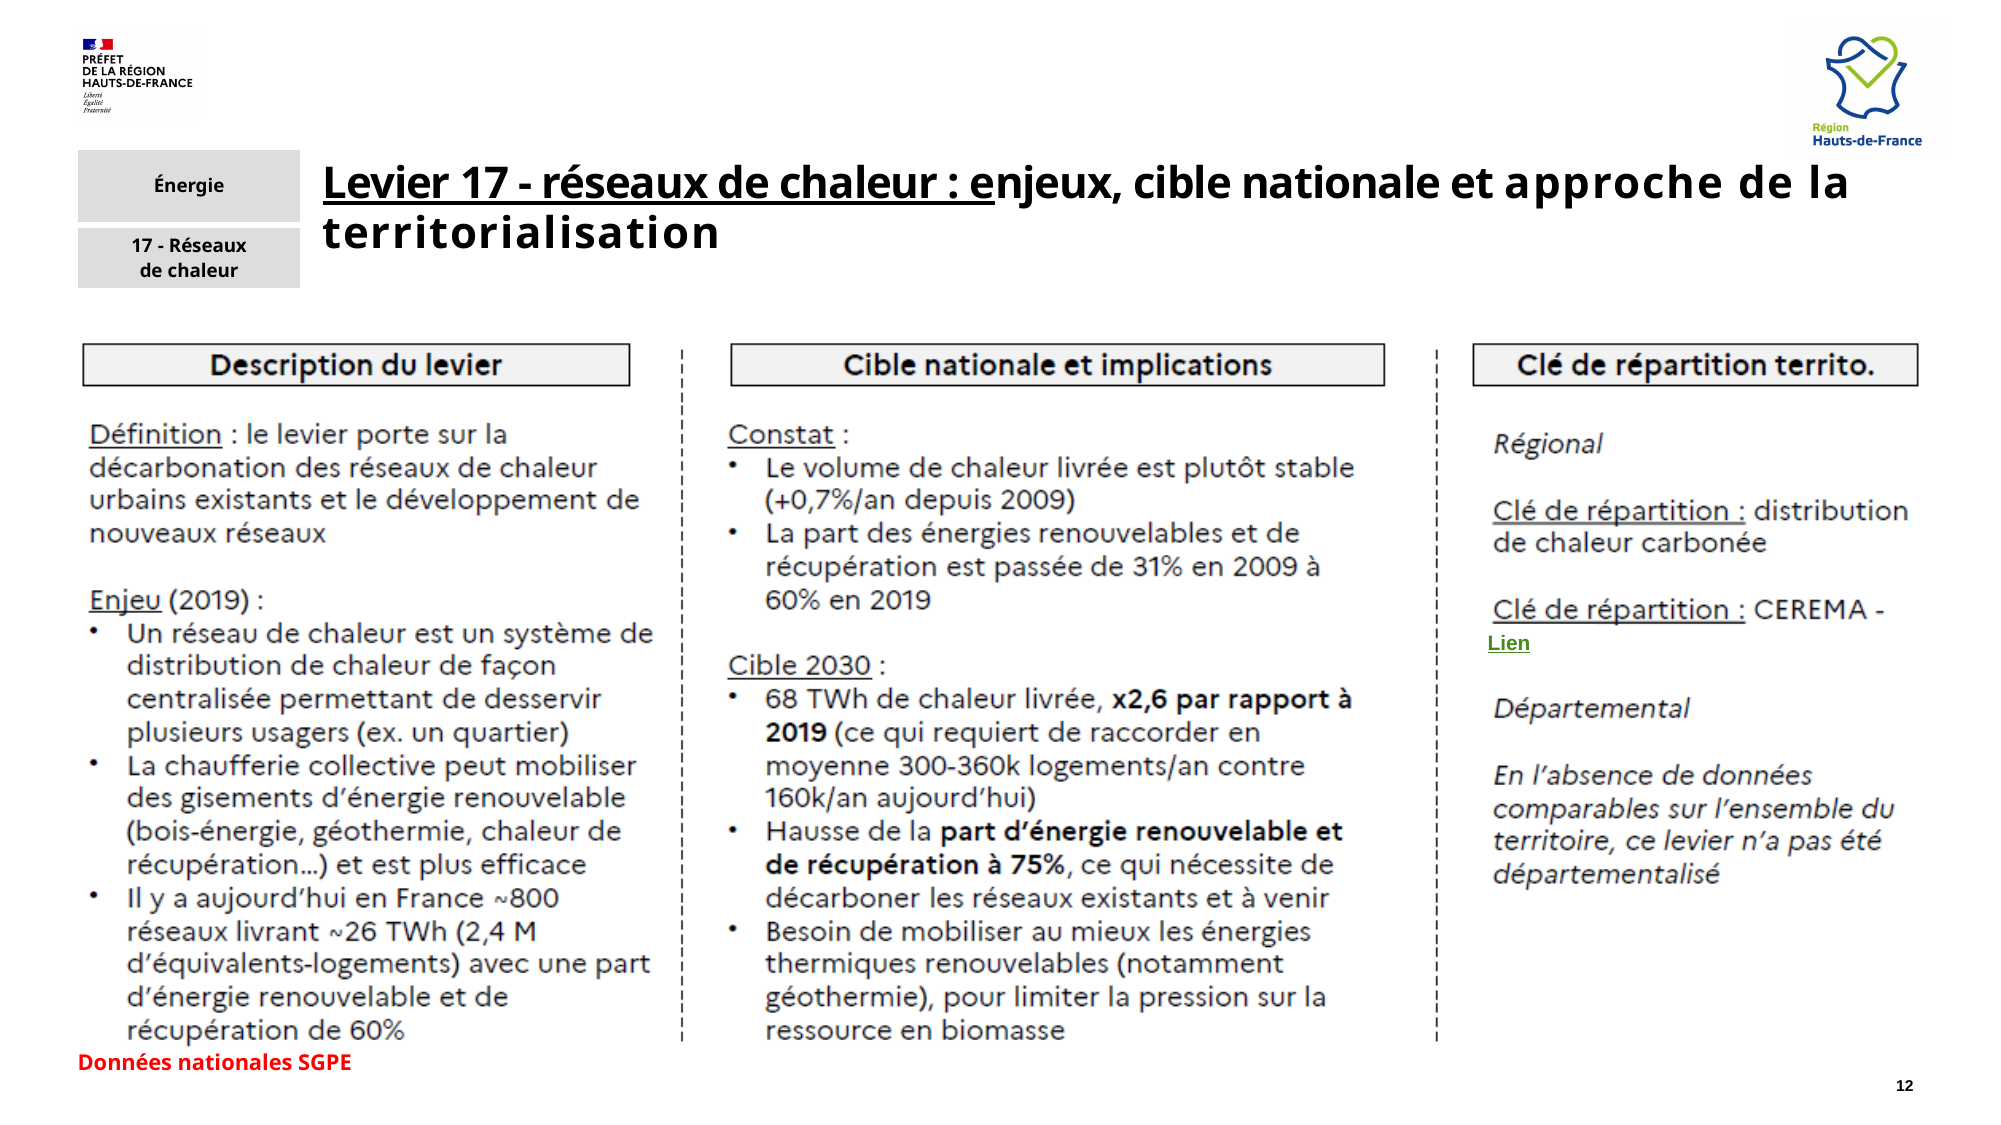

Énergie
# Levier 17 - réseaux de chaleur : enjeux, cible nationale et approche de la territorialisation
17 - Réseaux
de chaleur
Lien
Données nationales SGPE
12